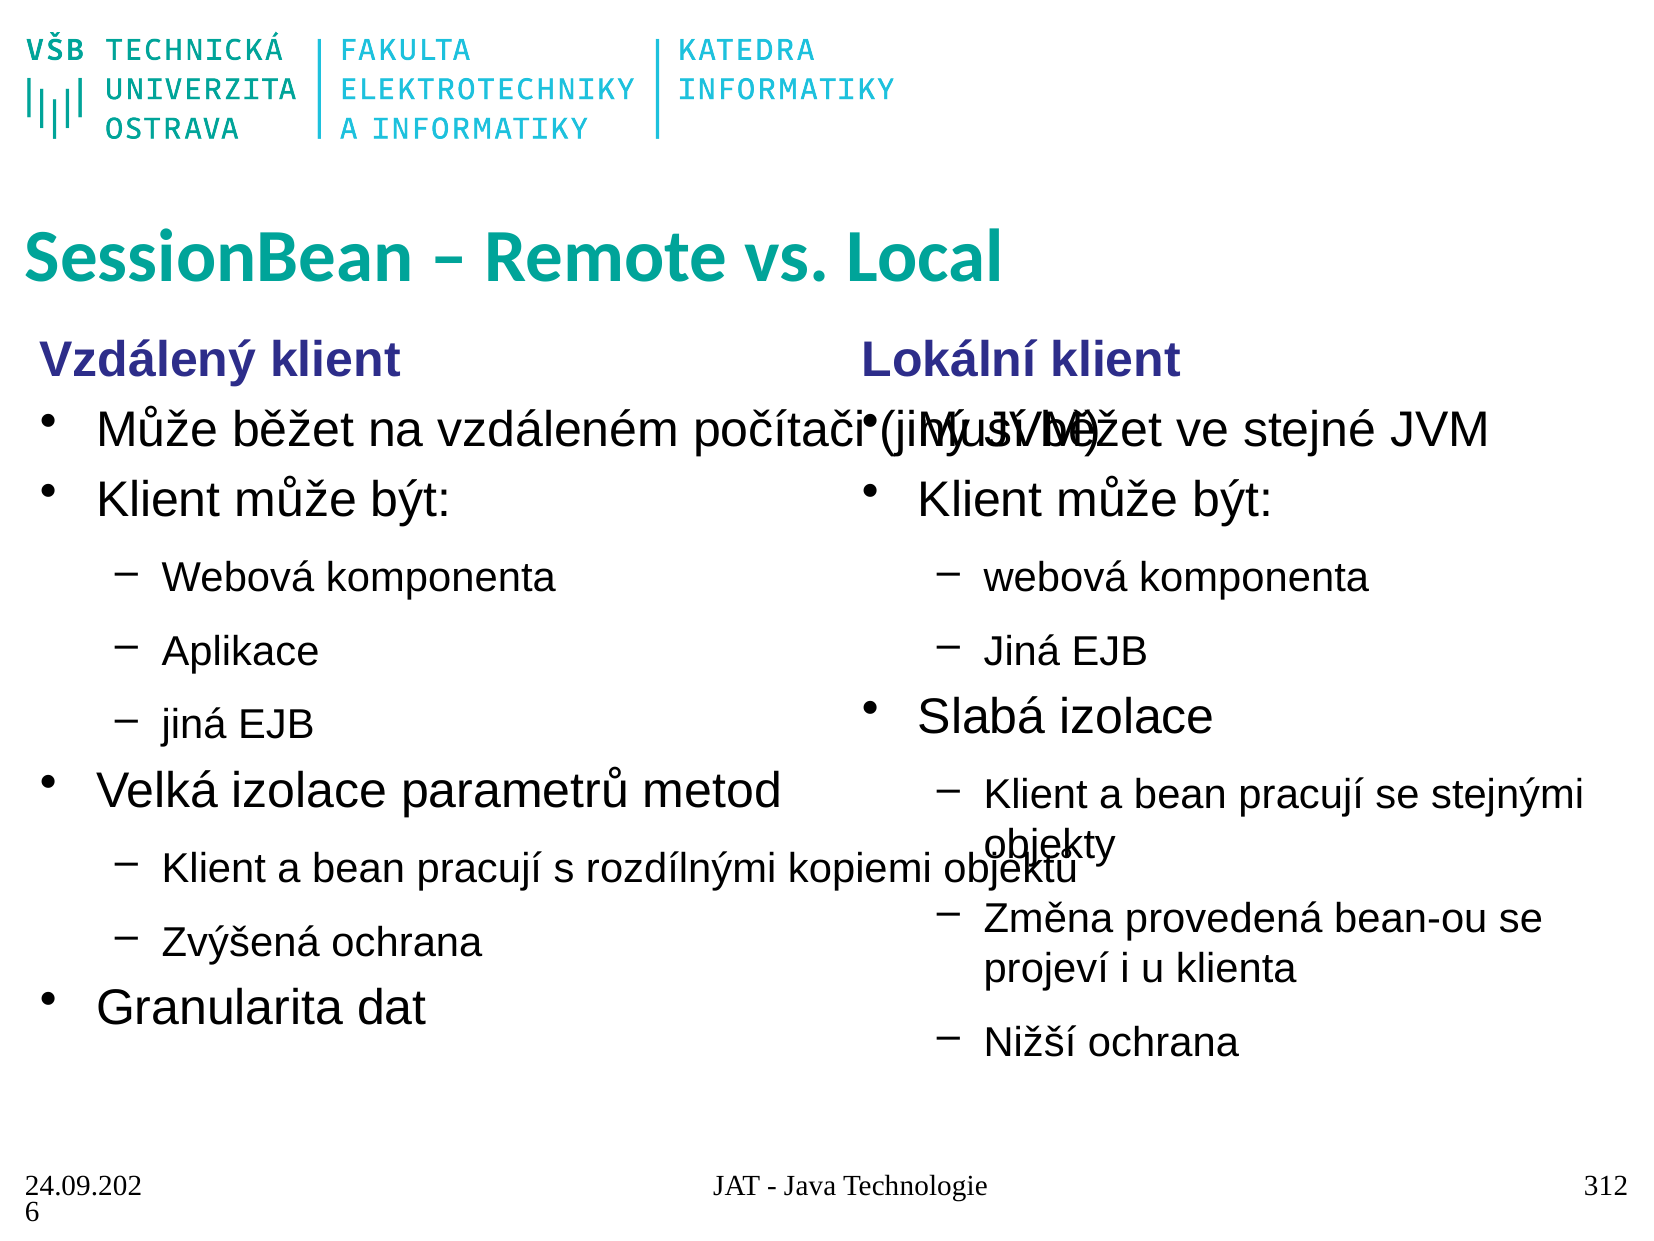

# SessionBean – Remote vs. Local
Vzdálený klient
Může běžet na vzdáleném počítači (jiný JVM)
Klient může být:
Webová komponenta
Aplikace
jiná EJB
Velká izolace parametrů metod
Klient a bean pracují s rozdílnými kopiemi objektů
Zvýšená ochrana
Granularita dat
Lokální klient
Musí běžet ve stejné JVM
Klient může být:
webová komponenta
Jiná EJB
Slabá izolace
Klient a bean pracují se stejnými objekty
Změna provedená bean-ou se projeví i u klienta
Nižší ochrana
JAT - Java Technologie
312